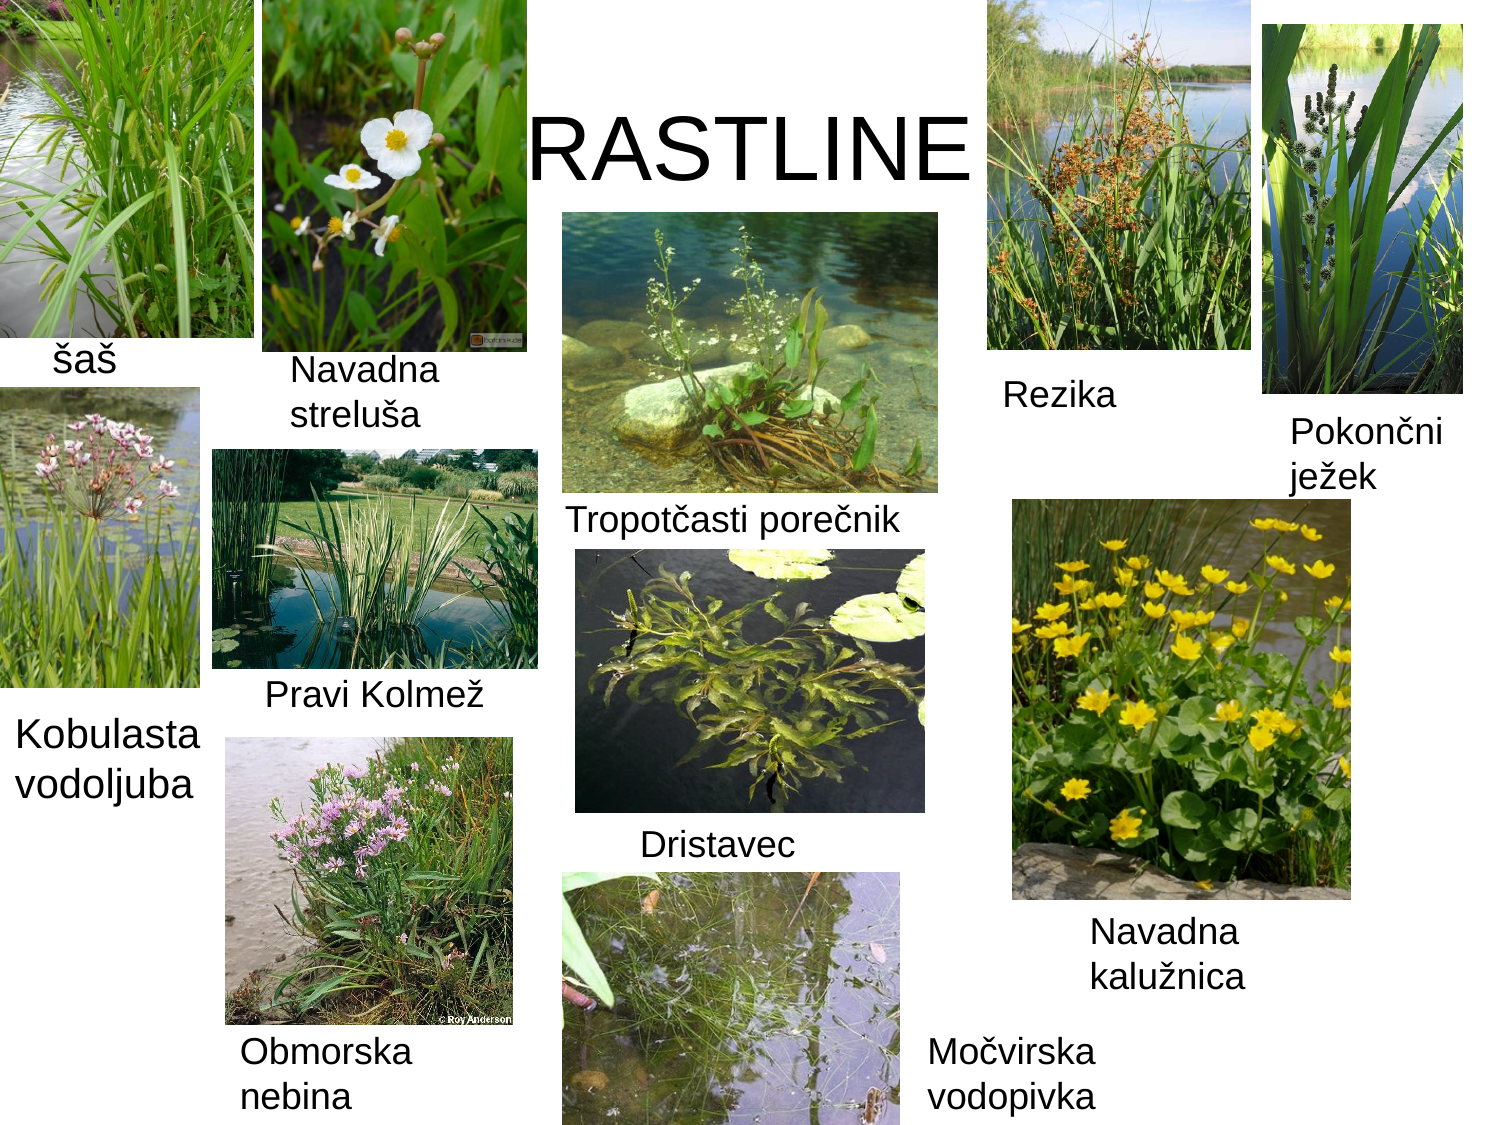

# RASTLINE
šaš
Navadna streluša
Rezika
Pokončni ježek
Tropotčasti porečnik
Pravi Kolmež
Kobulasta vodoljuba
Dristavec
Navadna kalužnica
Obmorska nebina
Močvirska vodopivka